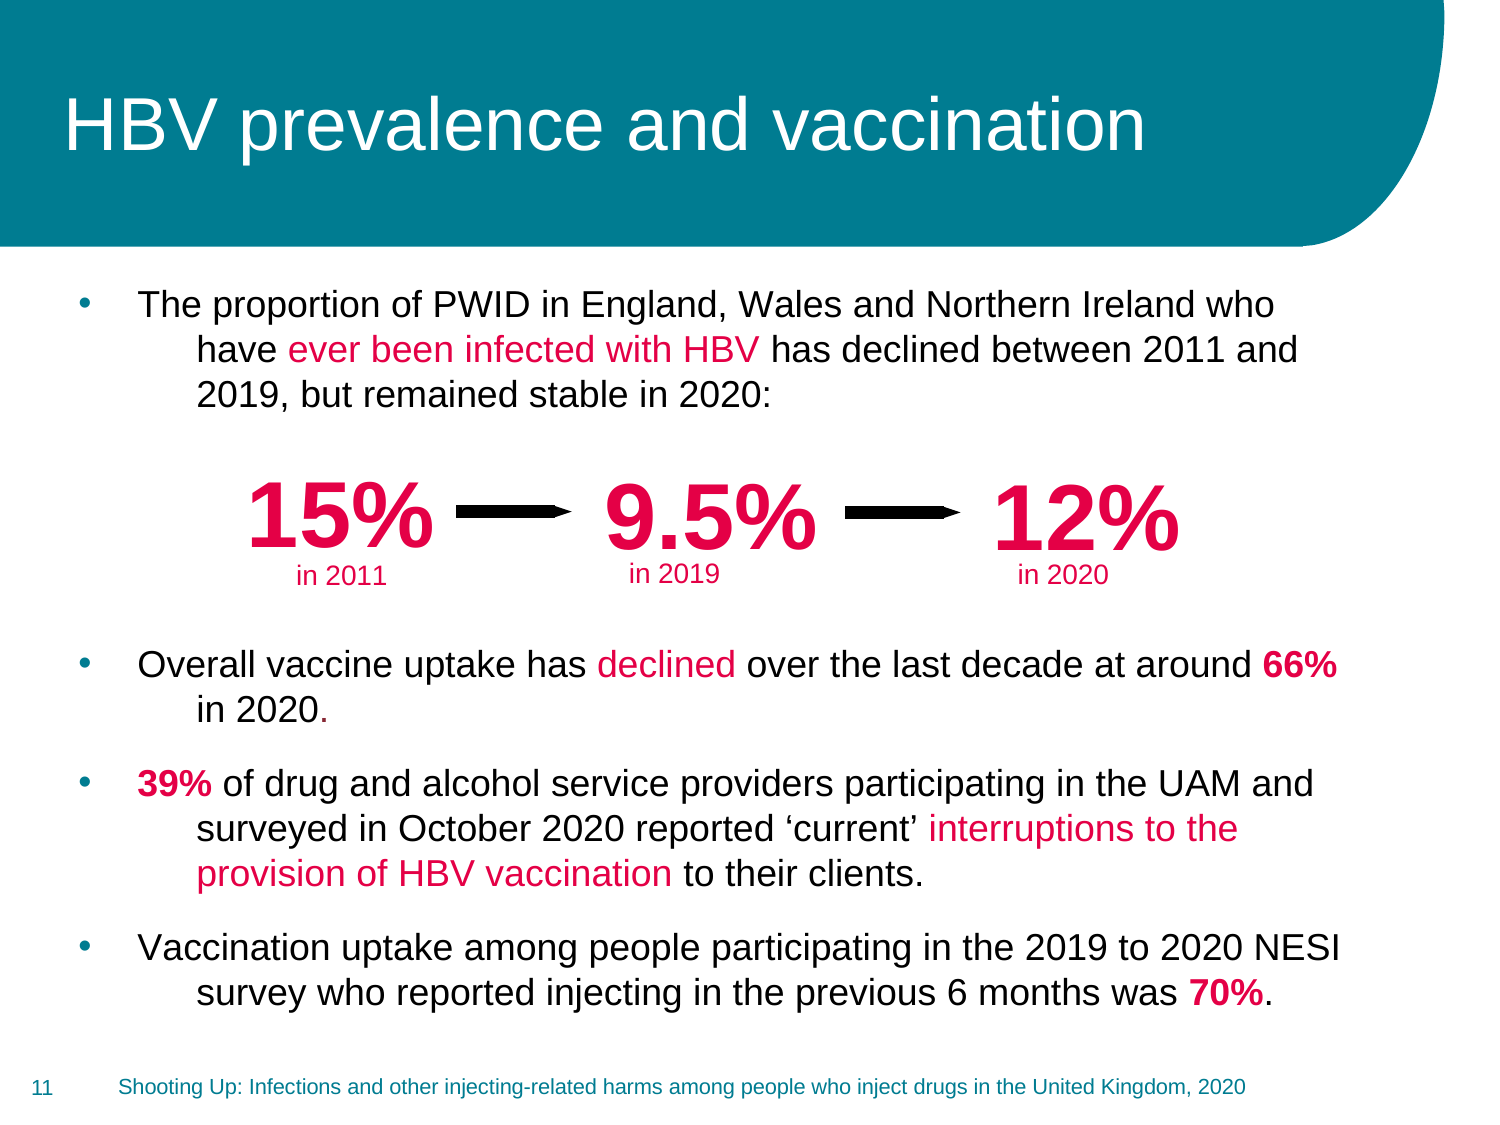

HBV prevalence and vaccination
The proportion of PWID in England, Wales and Northern Ireland who have ever been infected with HBV has declined between 2011 and 2019, but remained stable in 2020:
15%
9.5%
12%
in 2019
in 2020
in 2011
Overall vaccine uptake has declined over the last decade at around 66% in 2020.
39% of drug and alcohol service providers participating in the UAM and surveyed in October 2020 reported ‘current’ interruptions to the provision of HBV vaccination to their clients.
Vaccination uptake among people participating in the 2019 to 2020 NESI survey who reported injecting in the previous 6 months was 70%.
8
Shooting Up: Infections and other injecting-related harms among people who inject drugs in the United Kingdom, 2020